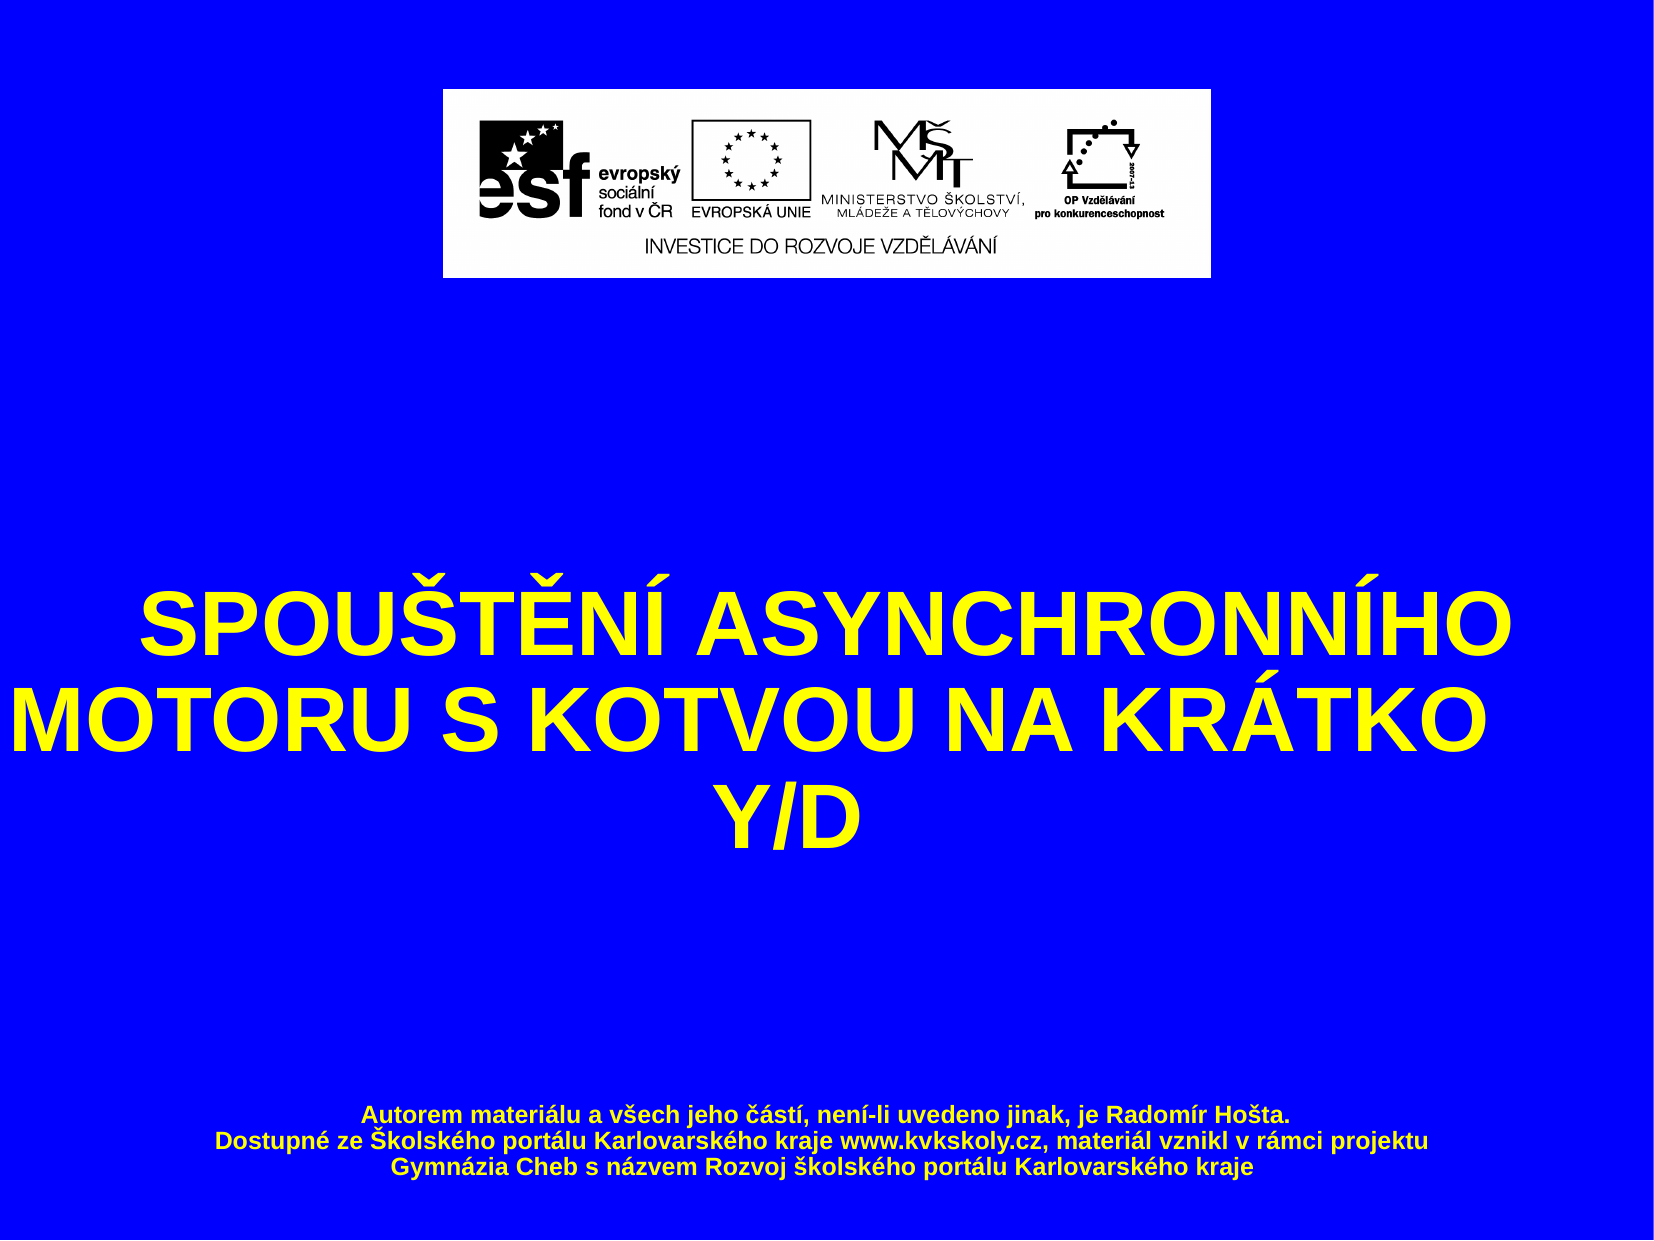

SPOUŠTĚNÍ ASYNCHRONNÍHO MOTORU S KOTVOU NA KRÁTKO Y/D
Autorem materiálu a všech jeho částí, není-li uvedeno jinak, je Radomír Hošta.
Dostupné ze Školského portálu Karlovarského kraje www.kvkskoly.cz, materiál vznikl v rámci projektu
Gymnázia Cheb s názvem Rozvoj školského portálu Karlovarského kraje